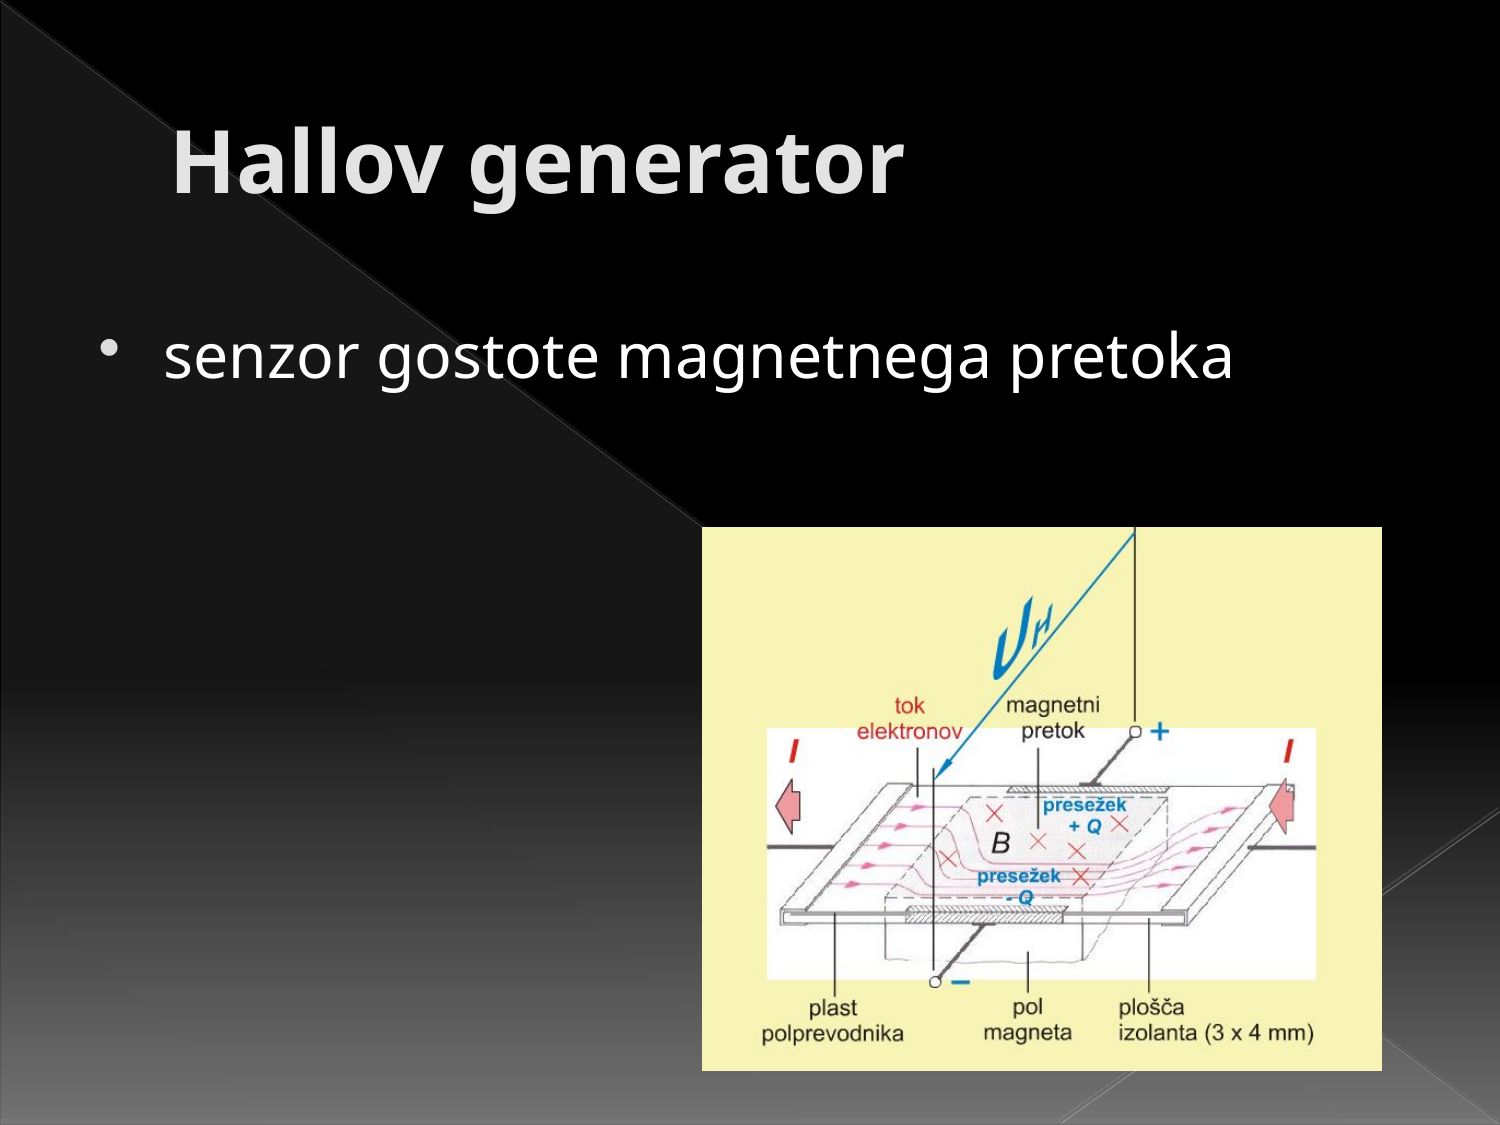

# Hallov generator
senzor gostote magnetnega pretoka